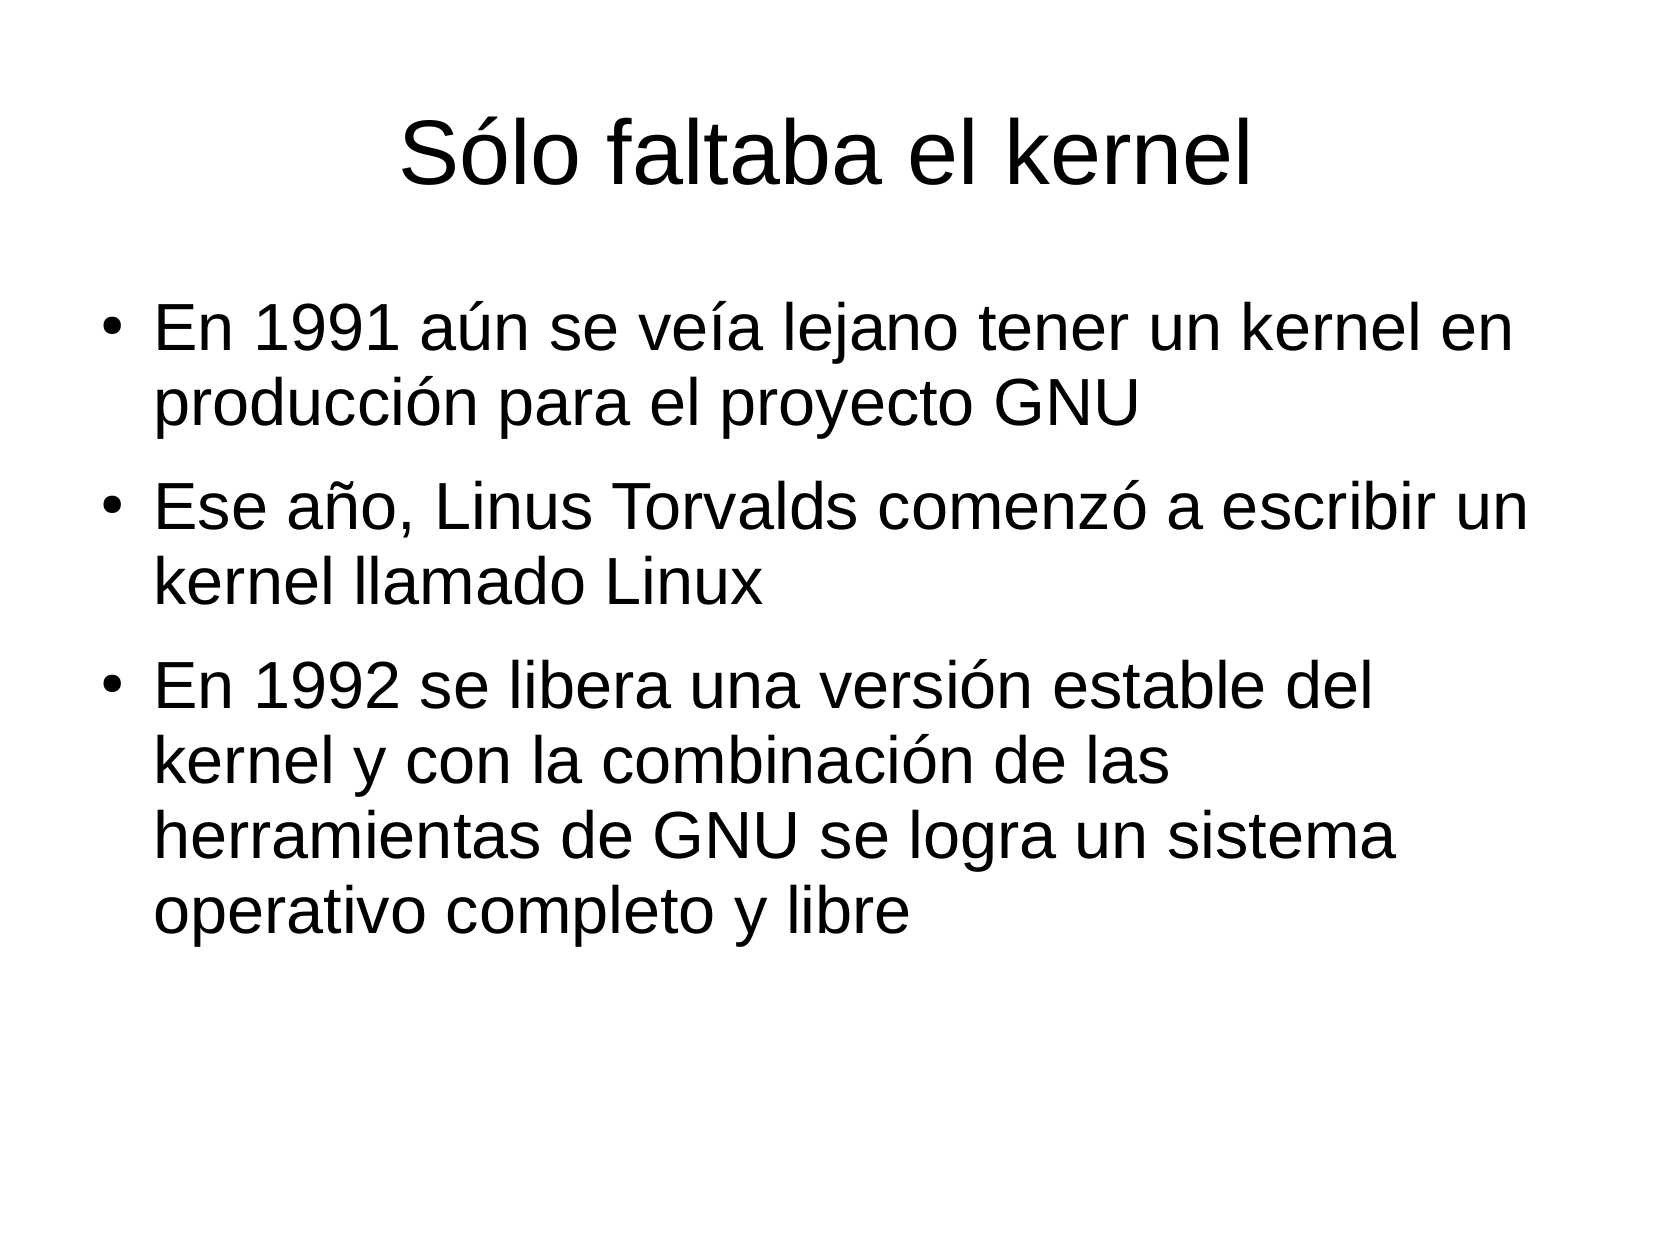

# Sólo faltaba el kernel
En 1991 aún se veía lejano tener un kernel en producción para el proyecto GNU
Ese año, Linus Torvalds comenzó a escribir un kernel llamado Linux
En 1992 se libera una versión estable del kernel y con la combinación de las herramientas de GNU se logra un sistema operativo completo y libre